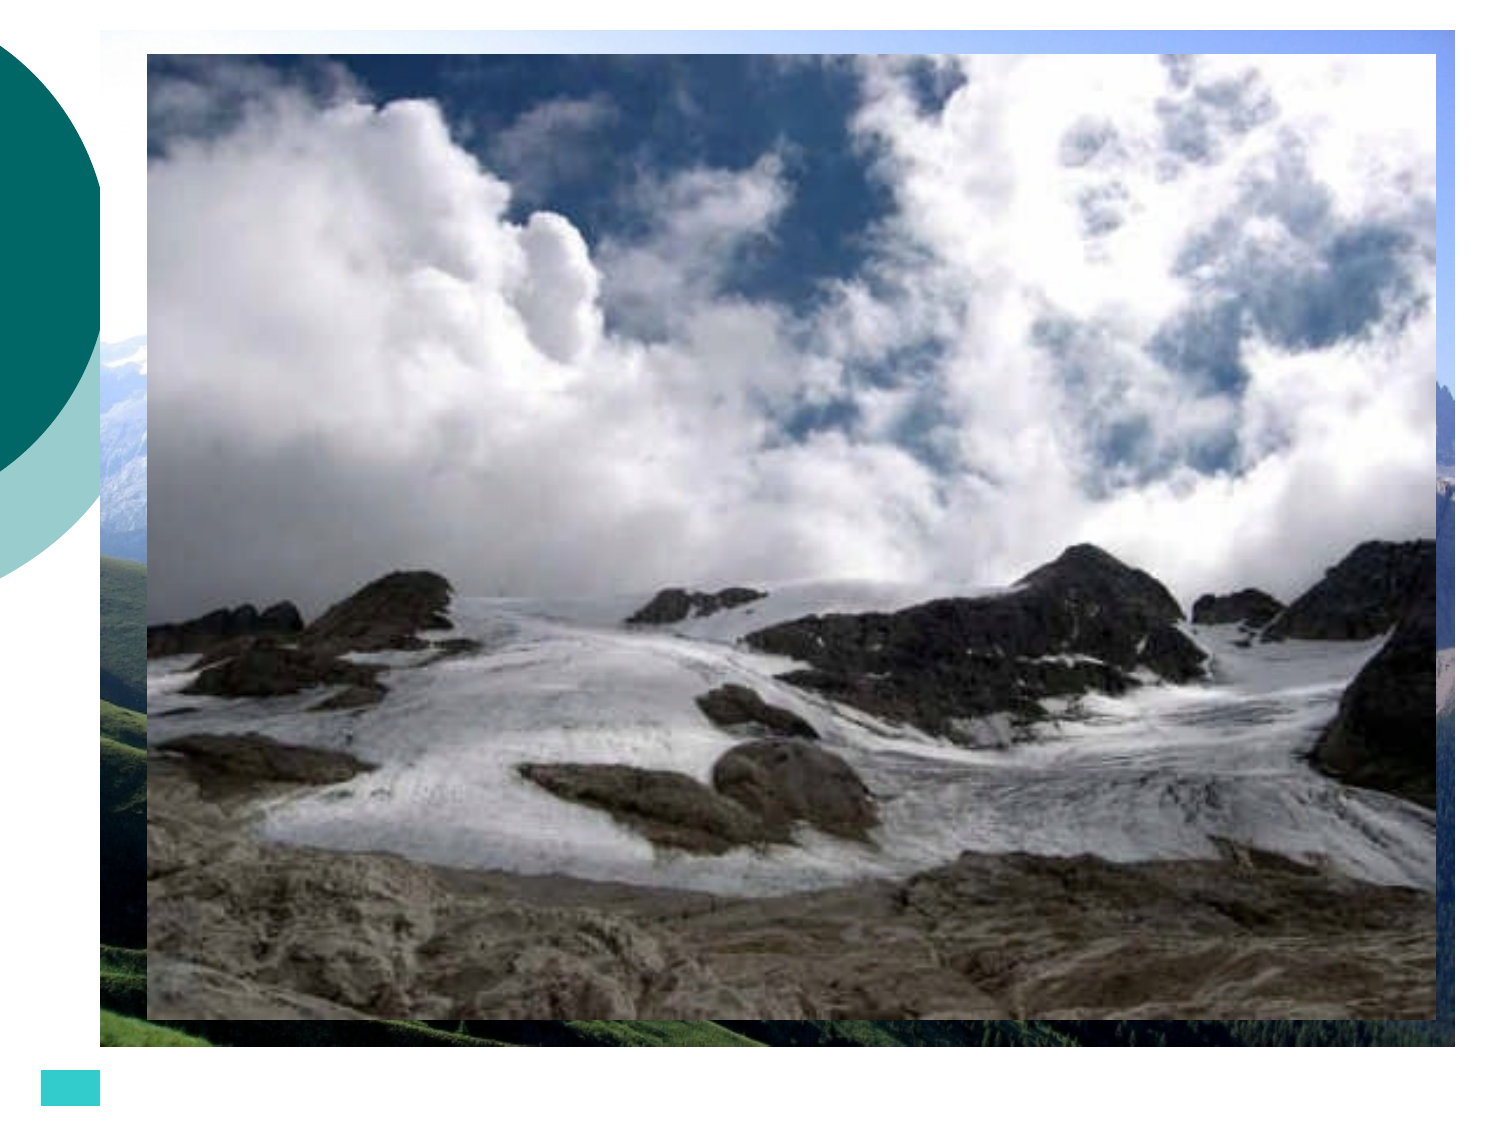

# Marmolada
najvišja gora v Dolomitih(3343 m)
južna stran gore je izredno prepadna in strma
na severni strani gore je ledenik Ghiacciaio della Marmolada